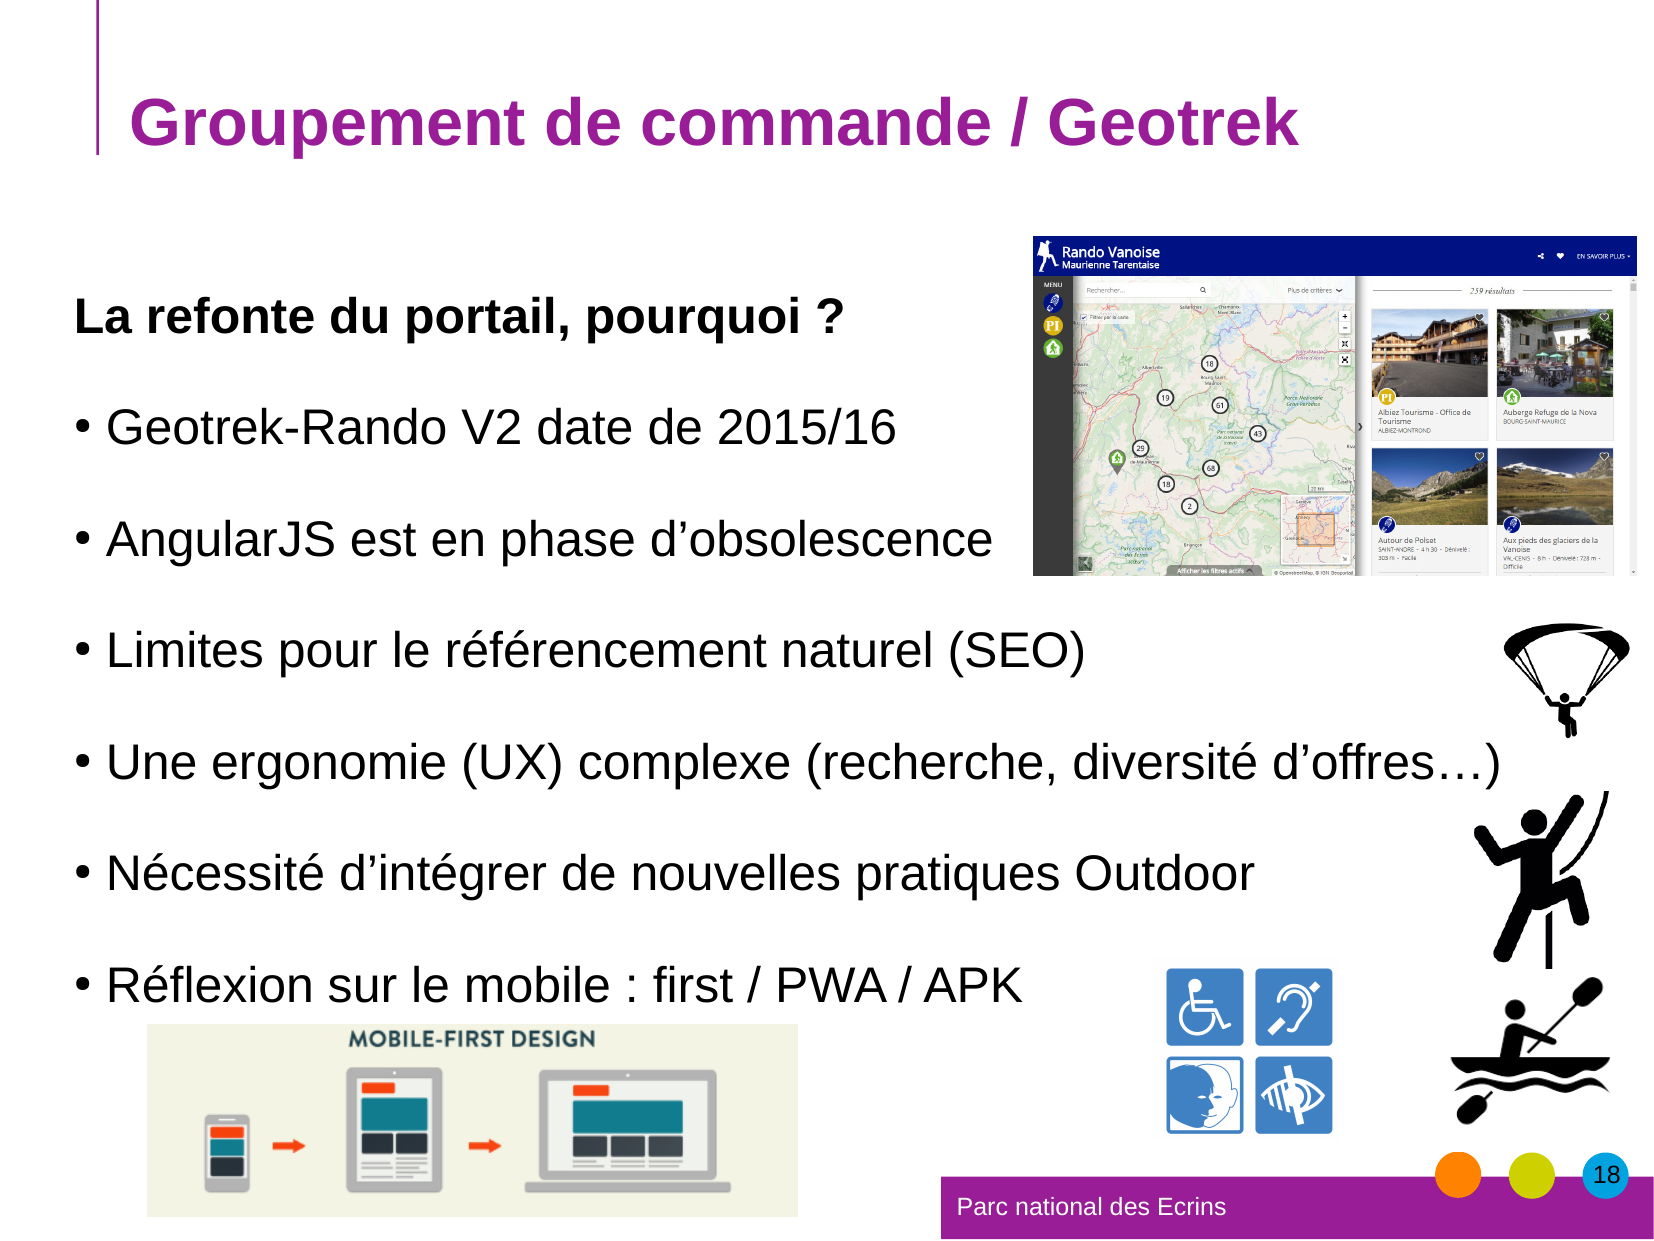

# Groupement de commande / Geotrek
La refonte du portail, pourquoi ?
 Geotrek-Rando V2 date de 2015/16
 AngularJS est en phase d’obsolescence
 Limites pour le référencement naturel (SEO)
 Une ergonomie (UX) complexe (recherche, diversité d’offres…)
 Nécessité d’intégrer de nouvelles pratiques Outdoor
 Réflexion sur le mobile : first / PWA / APK